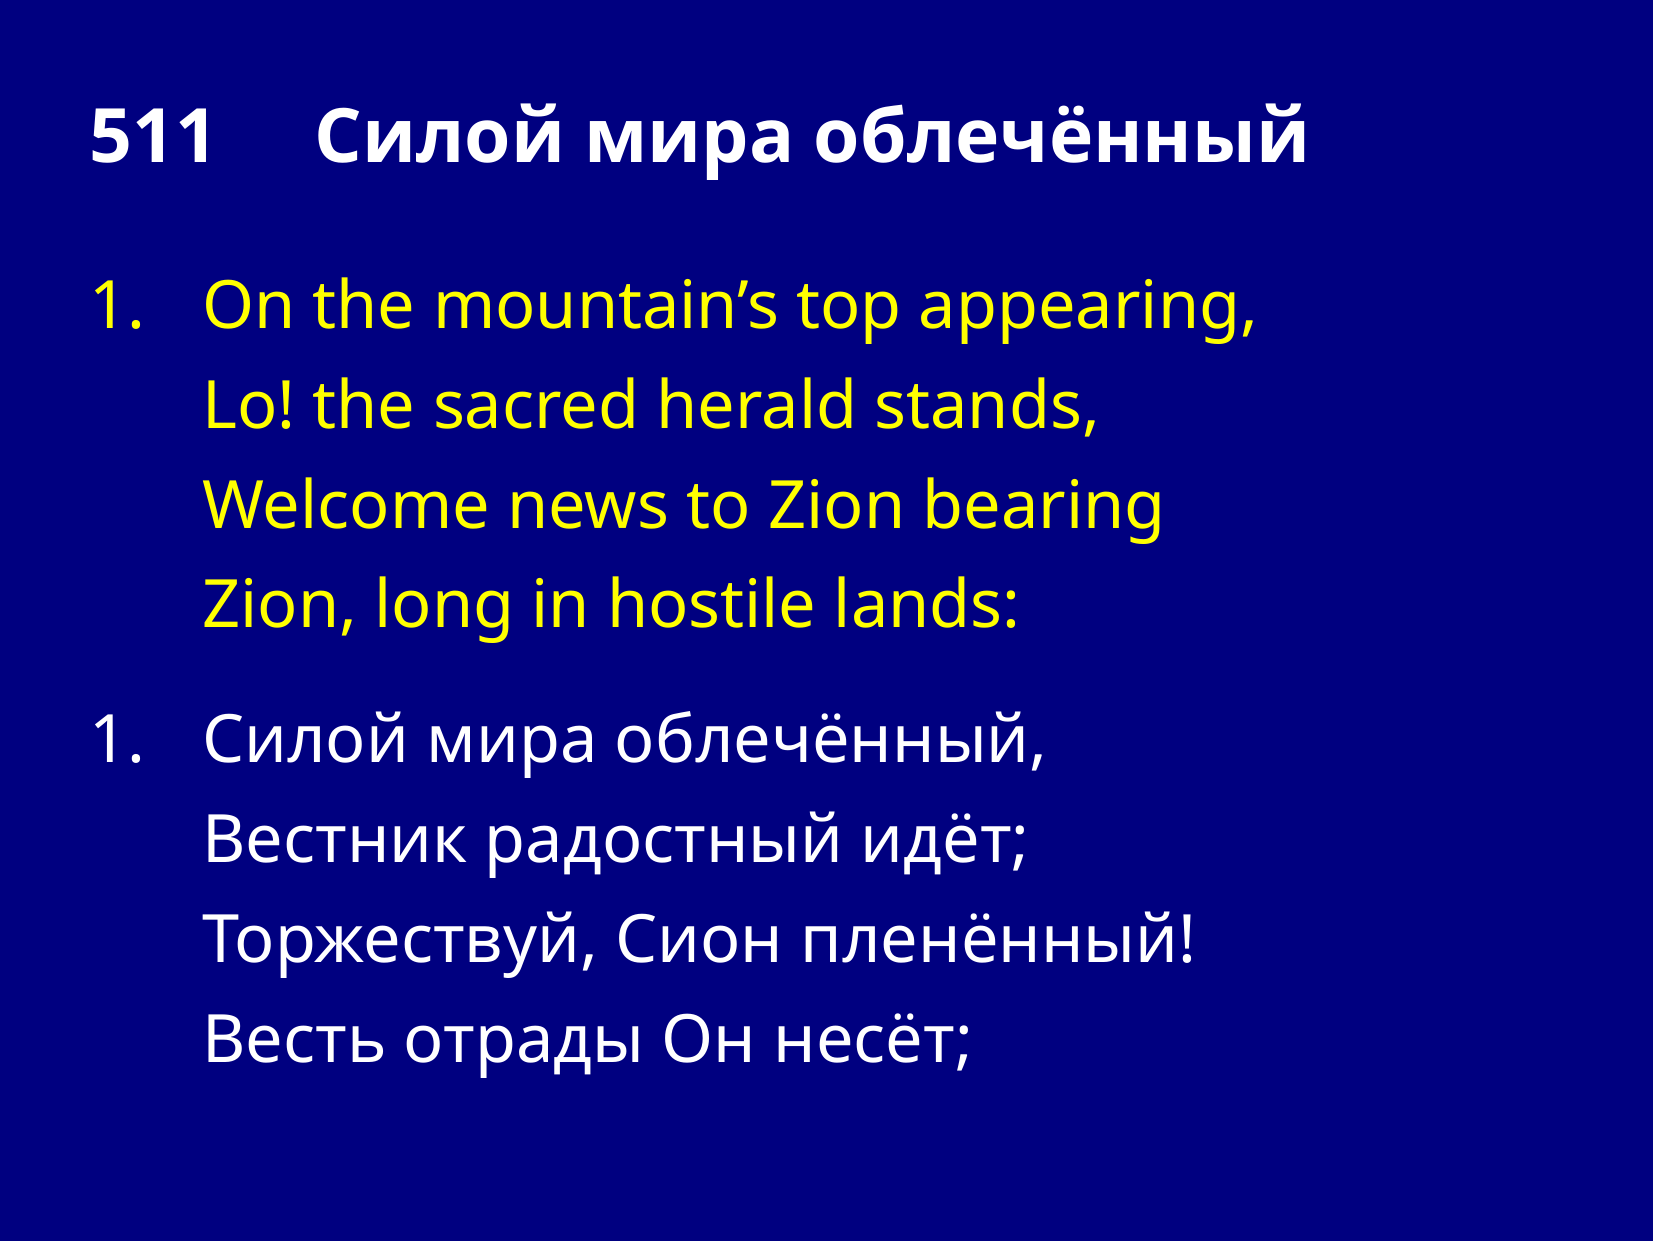

511	Силой мира облечённый
1.	On the mountain’s top appearing,
	Lo! the sacred herald stands,
	Welcome news to Zion bearing
	Zion, long in hostile lands:
1.	Силой мира облечённый,
	Вестник радостный идёт;
	Торжествуй, Сион пленённый!
	Весть отрады Он несёт;